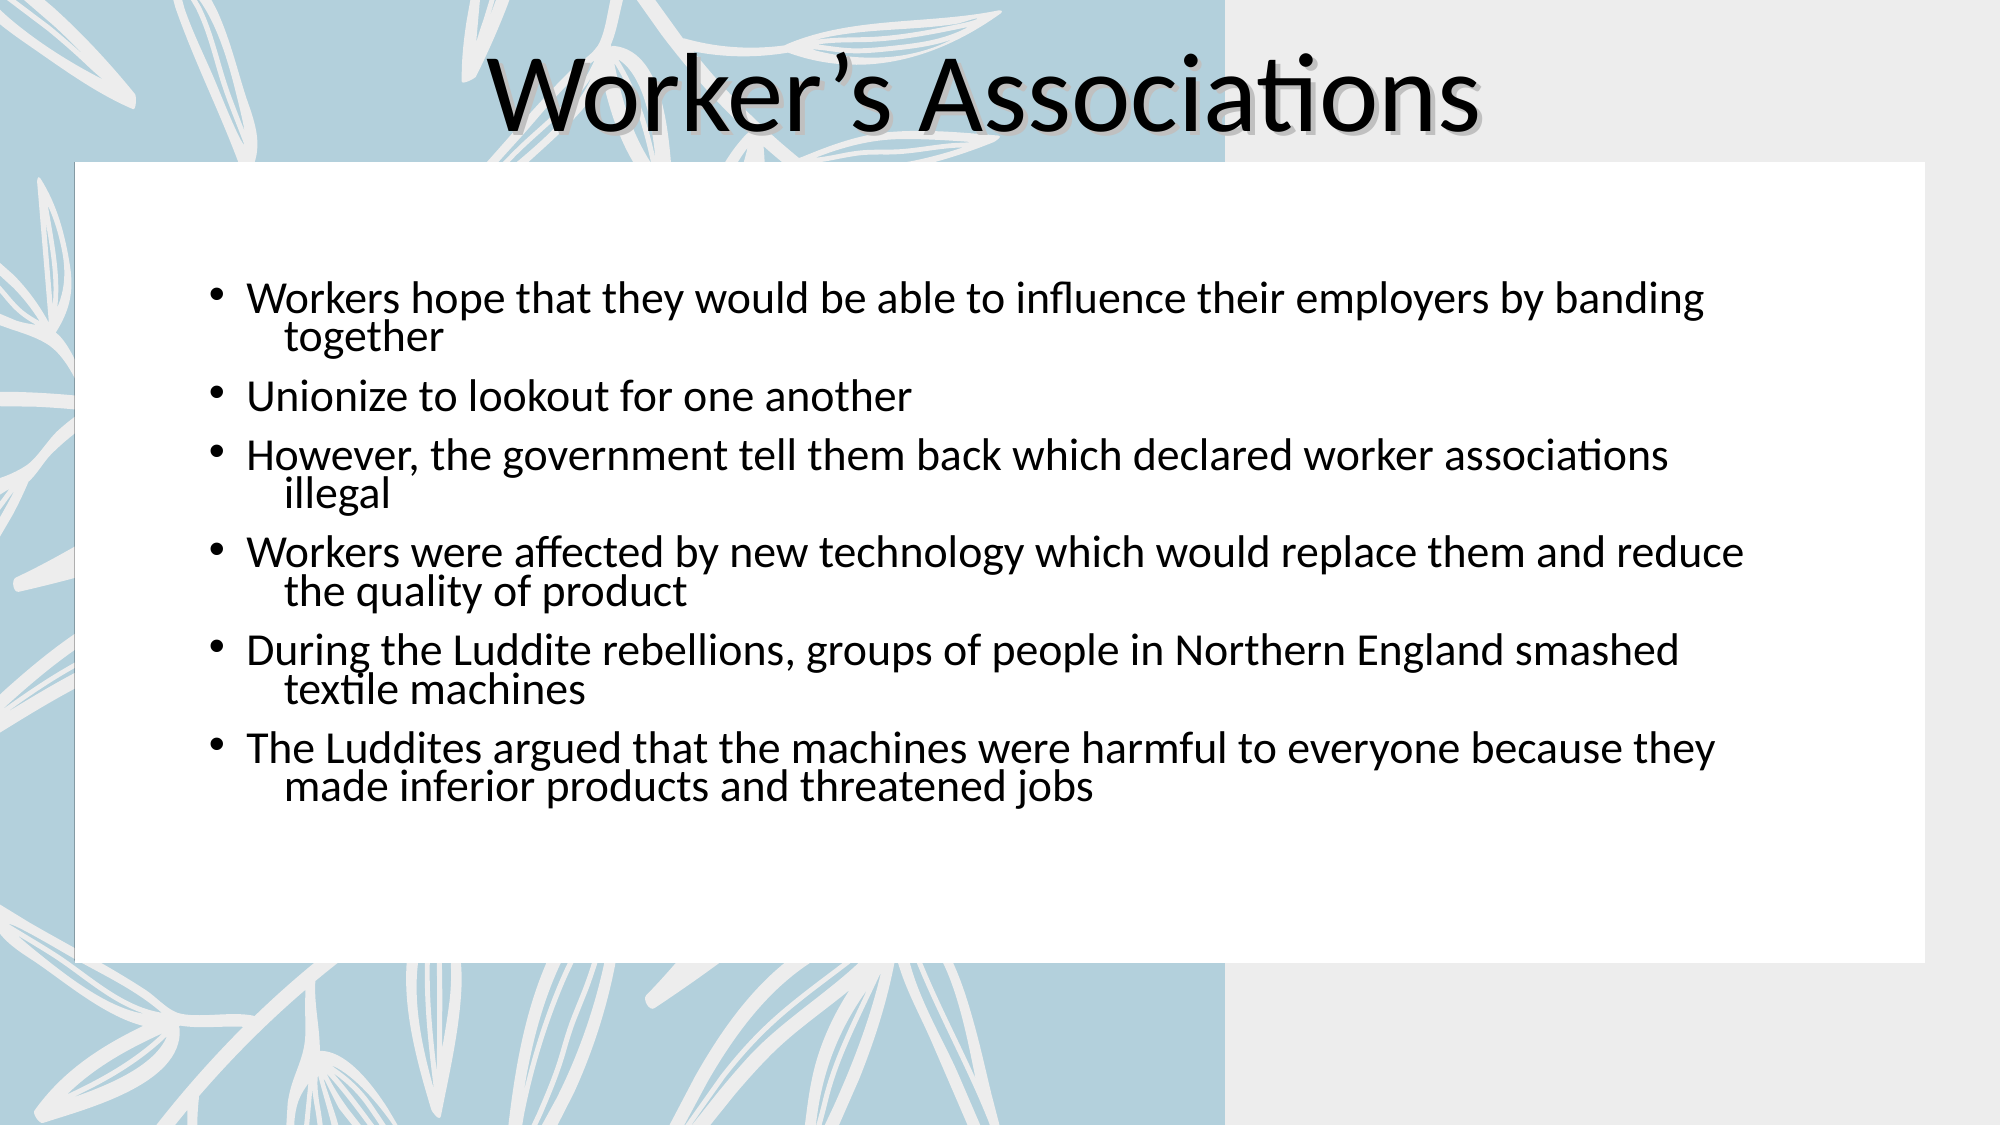

Worker’s Associations
# Workers hope that they would be able to influence their employers by banding together
Unionize to lookout for one another
However, the government tell them back which declared worker associations illegal
Workers were affected by new technology which would replace them and reduce the quality of product
During the Luddite rebellions, groups of people in Northern England smashed textile machines
The Luddites argued that the machines were harmful to everyone because they made inferior products and threatened jobs